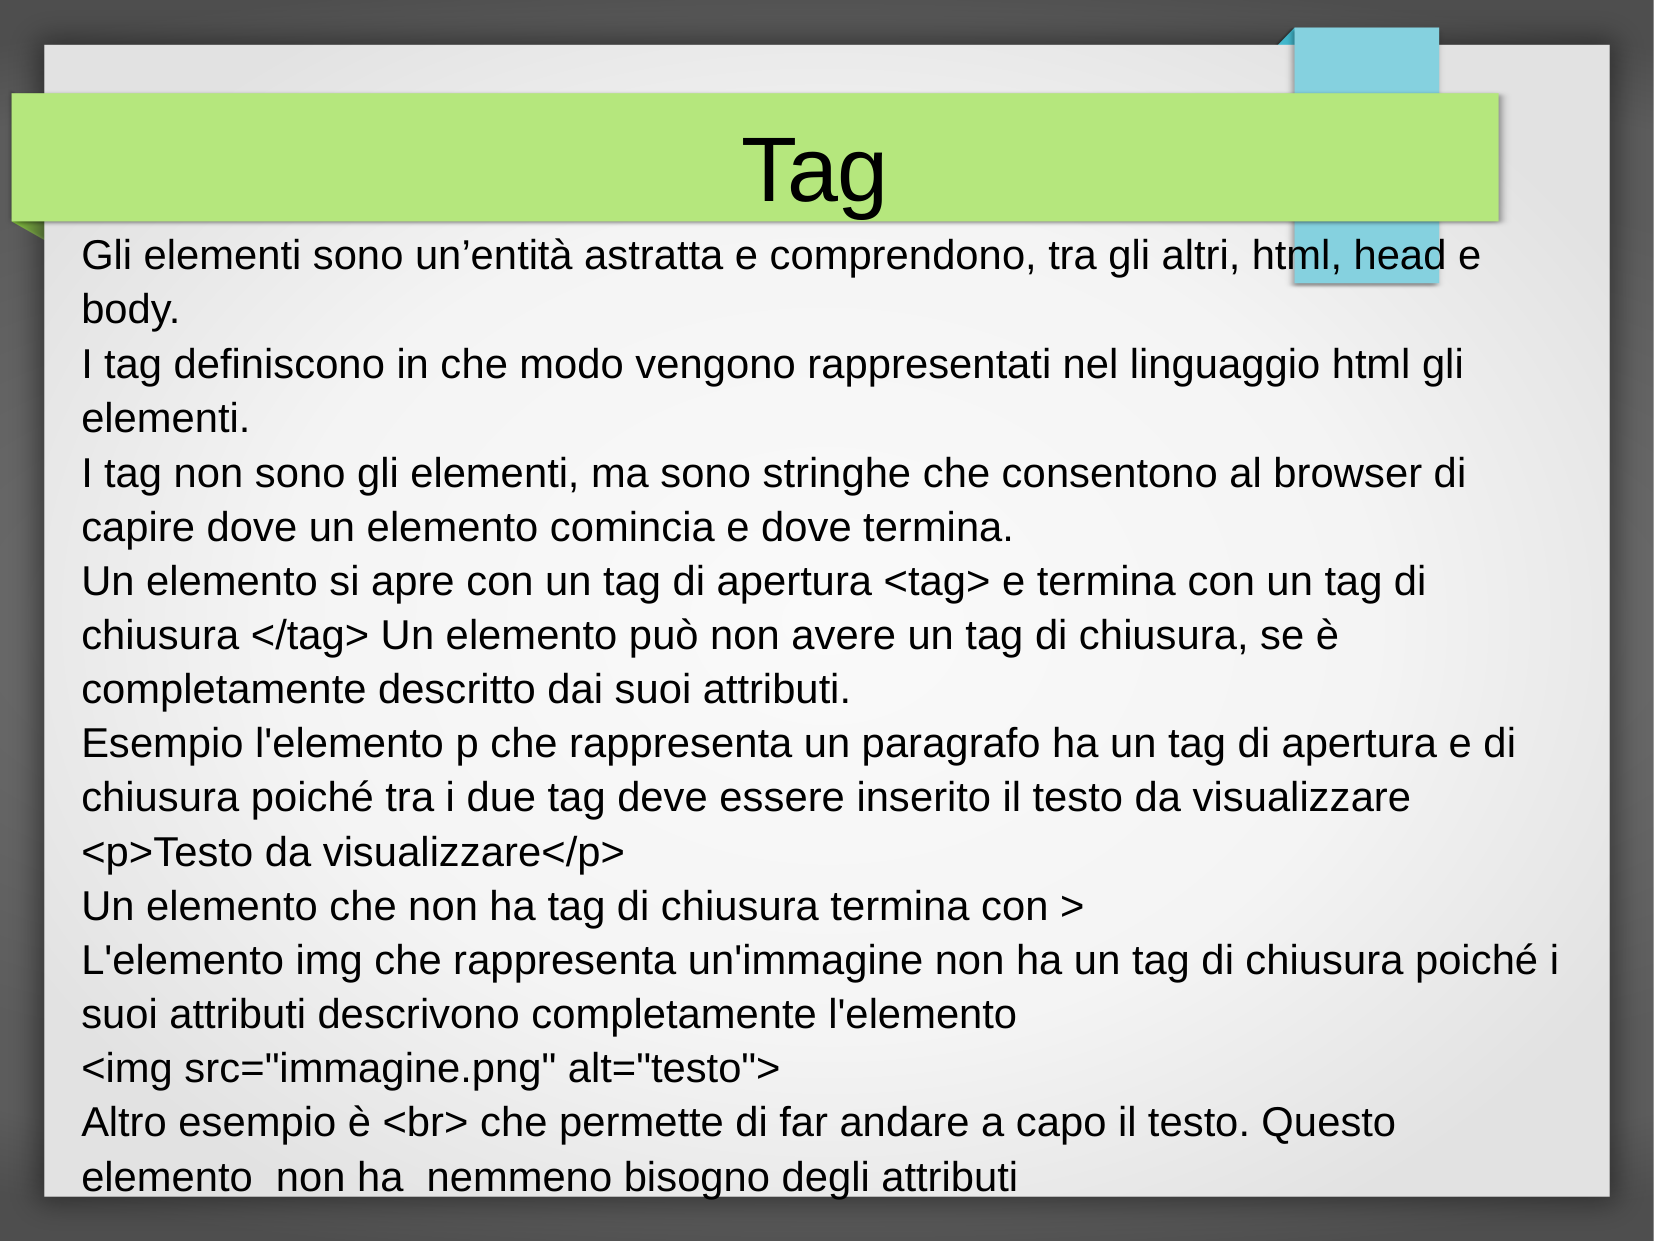

# Tag
Gli elementi sono un’entità astratta e comprendono, tra gli altri, html, head e
body.
I tag definiscono in che modo vengono rappresentati nel linguaggio html gli
elementi.
I tag non sono gli elementi, ma sono stringhe che consentono al browser di
capire dove un elemento comincia e dove termina.
Un elemento si apre con un tag di apertura <tag> e termina con un tag di
chiusura </tag> Un elemento può non avere un tag di chiusura, se è
completamente descritto dai suoi attributi.
Esempio l'elemento p che rappresenta un paragrafo ha un tag di apertura e di
chiusura poiché tra i due tag deve essere inserito il testo da visualizzare
<p>Testo da visualizzare</p>
Un elemento che non ha tag di chiusura termina con >
L'elemento img che rappresenta un'immagine non ha un tag di chiusura poiché i
suoi attributi descrivono completamente l'elemento
<img src="immagine.png" alt="testo">
Altro esempio è <br> che permette di far andare a capo il testo. Questo
elemento non ha  nemmeno bisogno degli attributi